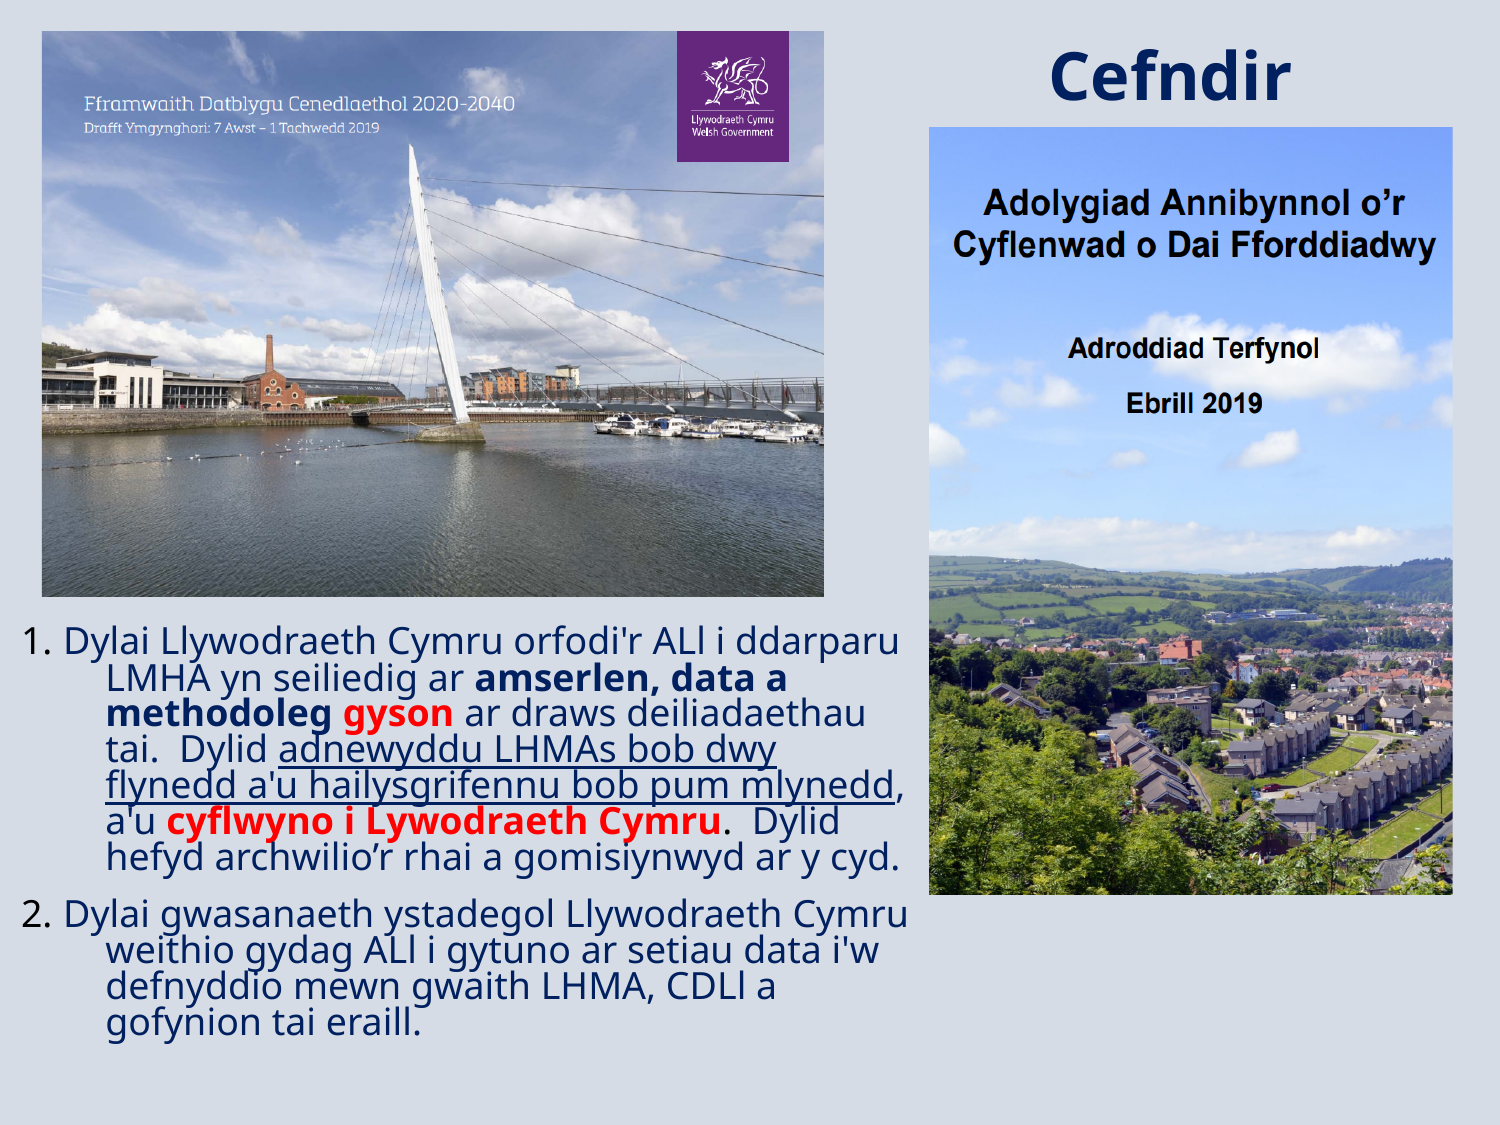

Cefndir
# Dylai Llywodraeth Cymru orfodi'r ALl i ddarparu LMHA yn seiliedig ar amserlen, data a methodoleg gyson ar draws deiliadaethau tai. Dylid adnewyddu LHMAs bob dwy flynedd a'u hailysgrifennu bob pum mlynedd, a'u cyflwyno i Lywodraeth Cymru. Dylid hefyd archwilio’r rhai a gomisiynwyd ar y cyd.
Dylai gwasanaeth ystadegol Llywodraeth Cymru weithio gydag ALl i gytuno ar setiau data i'w defnyddio mewn gwaith LHMA, CDLl a gofynion tai eraill.